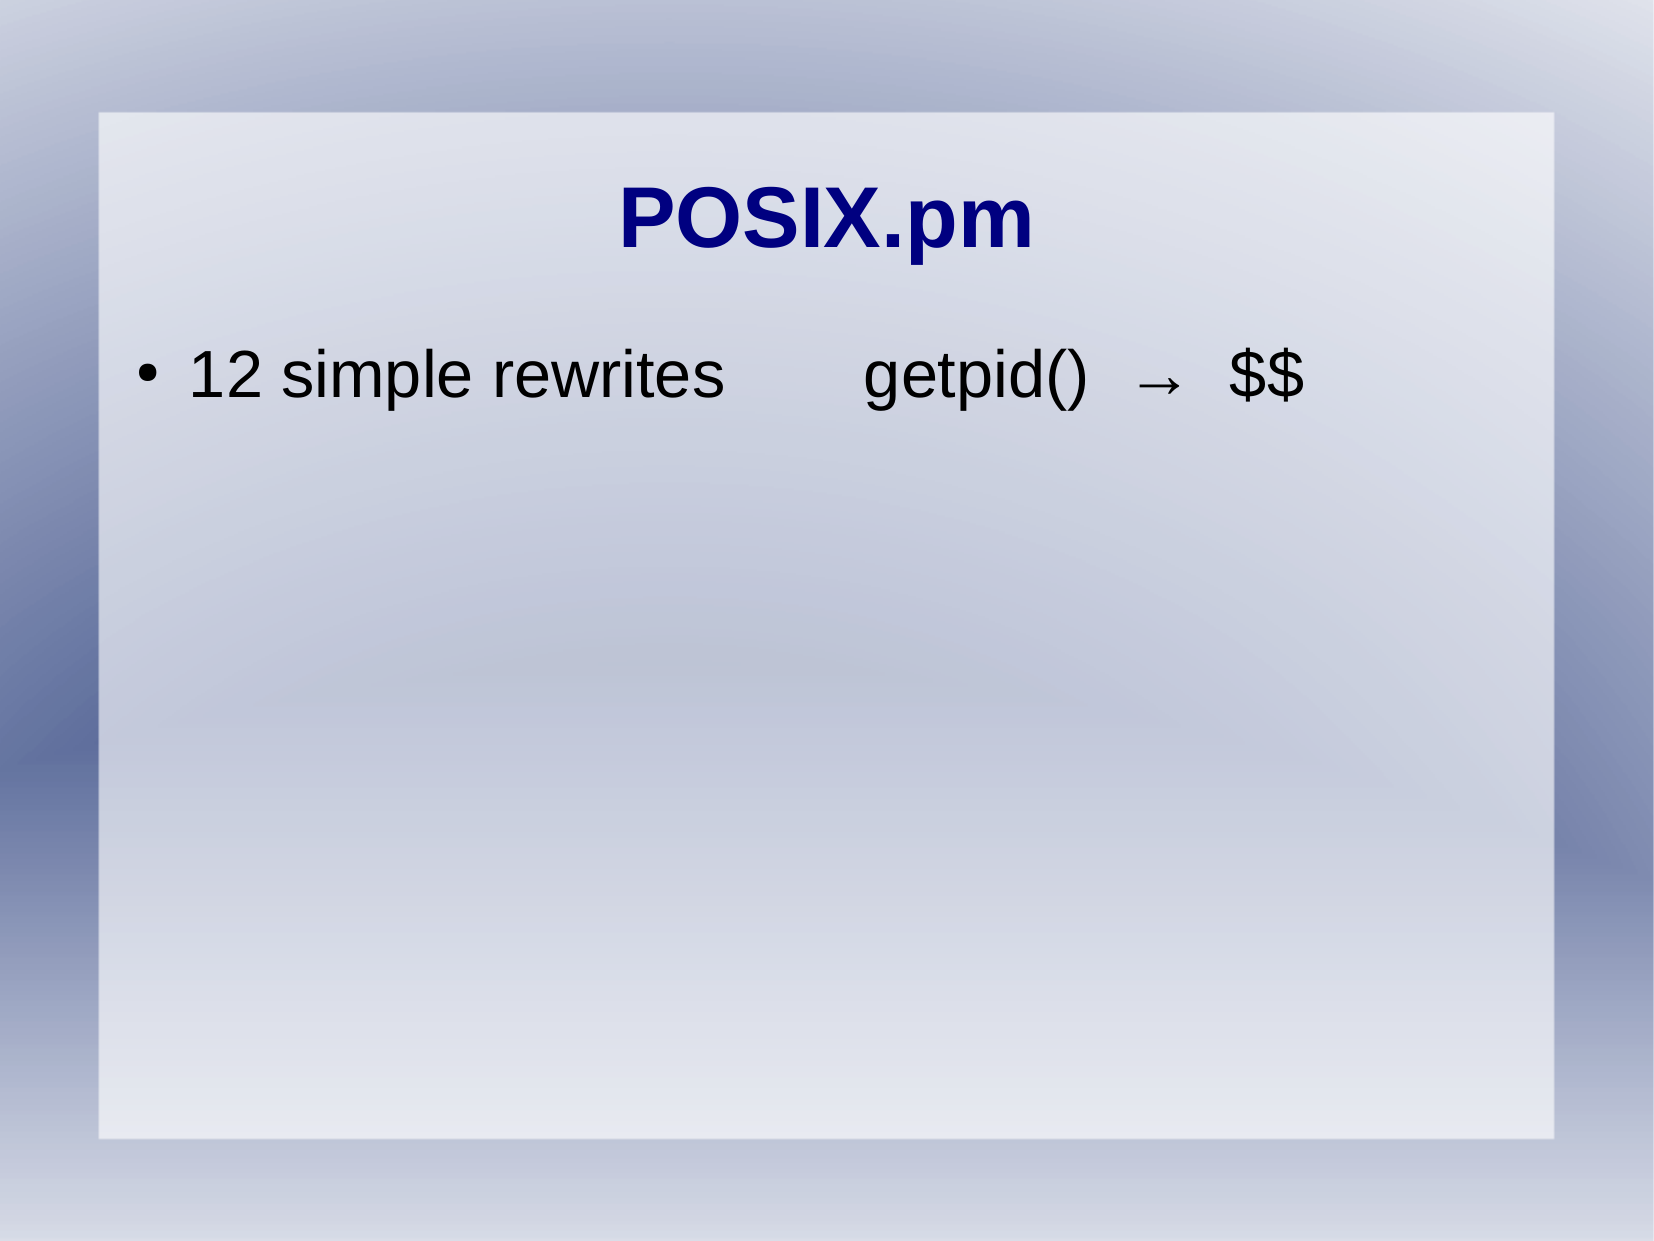

# POSIX.pm
12 simple rewrites		getpid() → $$